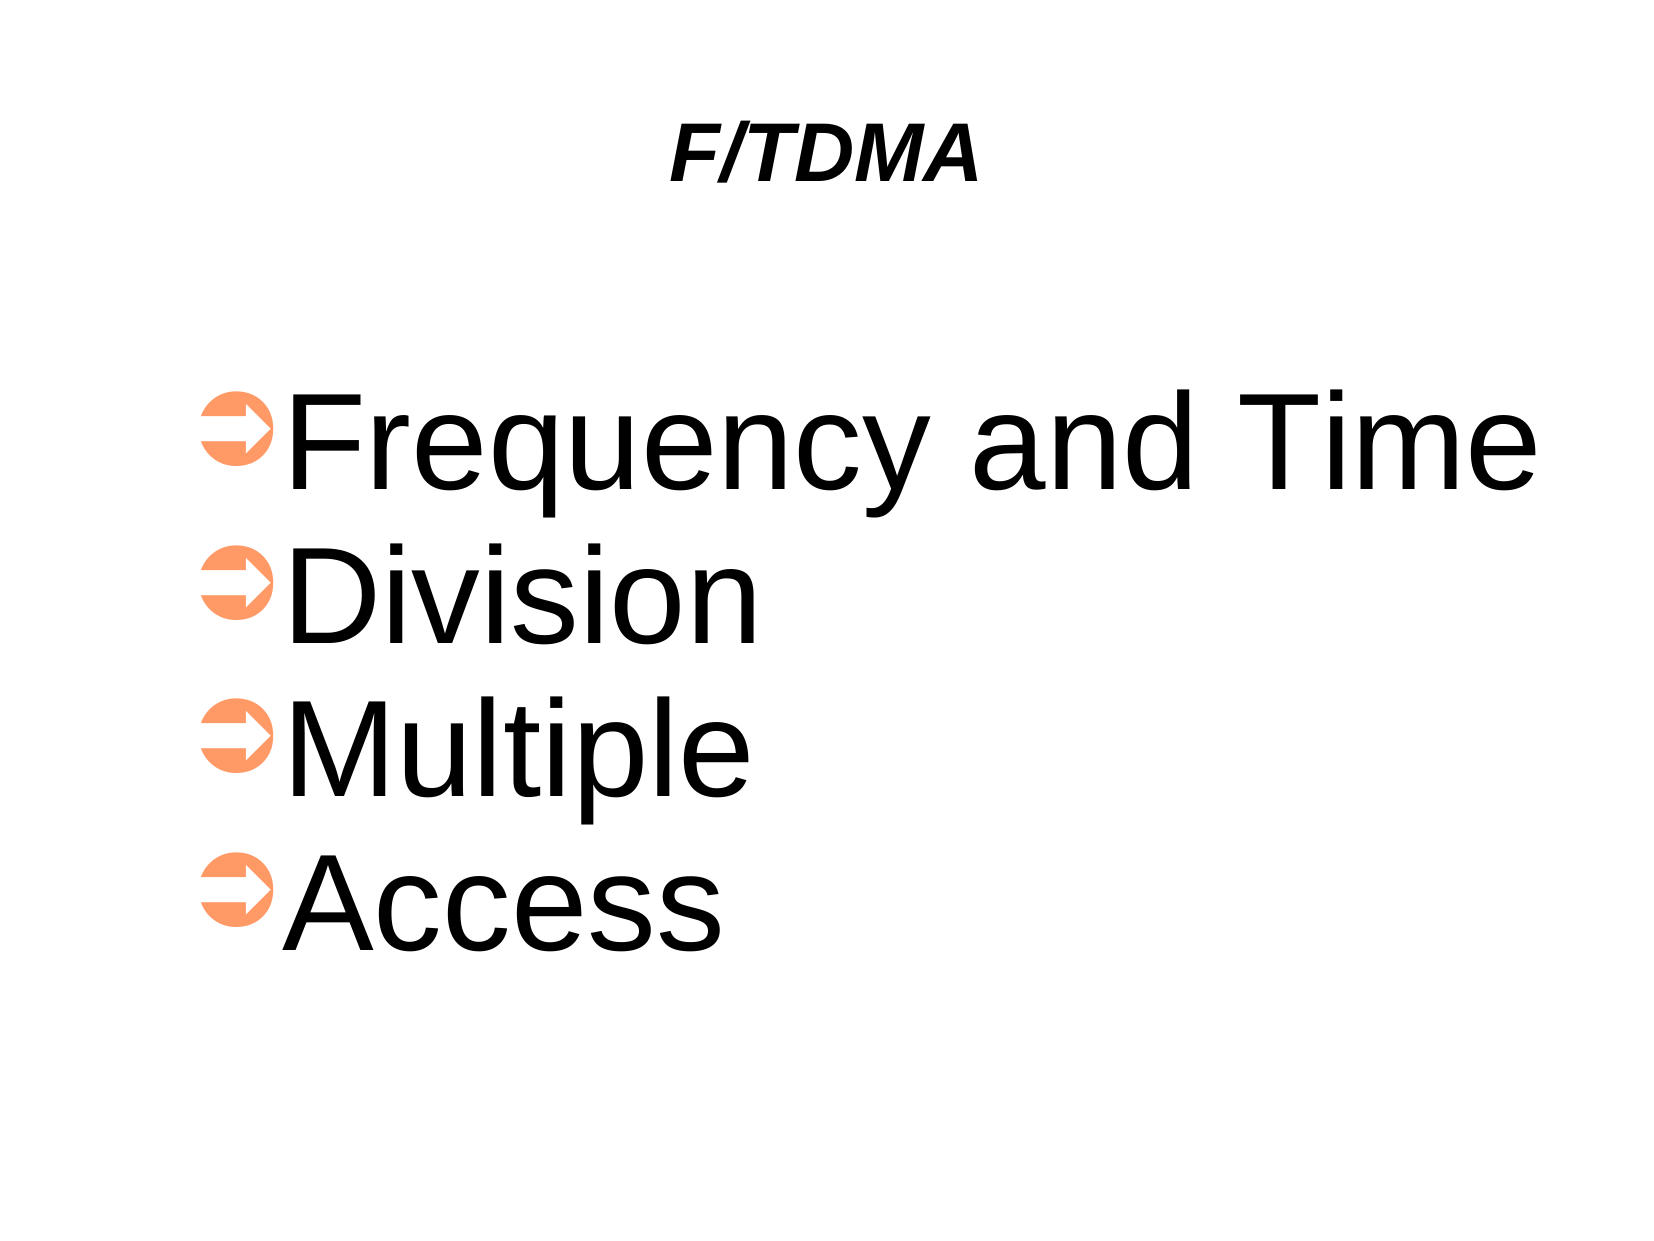

# F/TDMA
Frequency and Time
Division
Multiple
Access